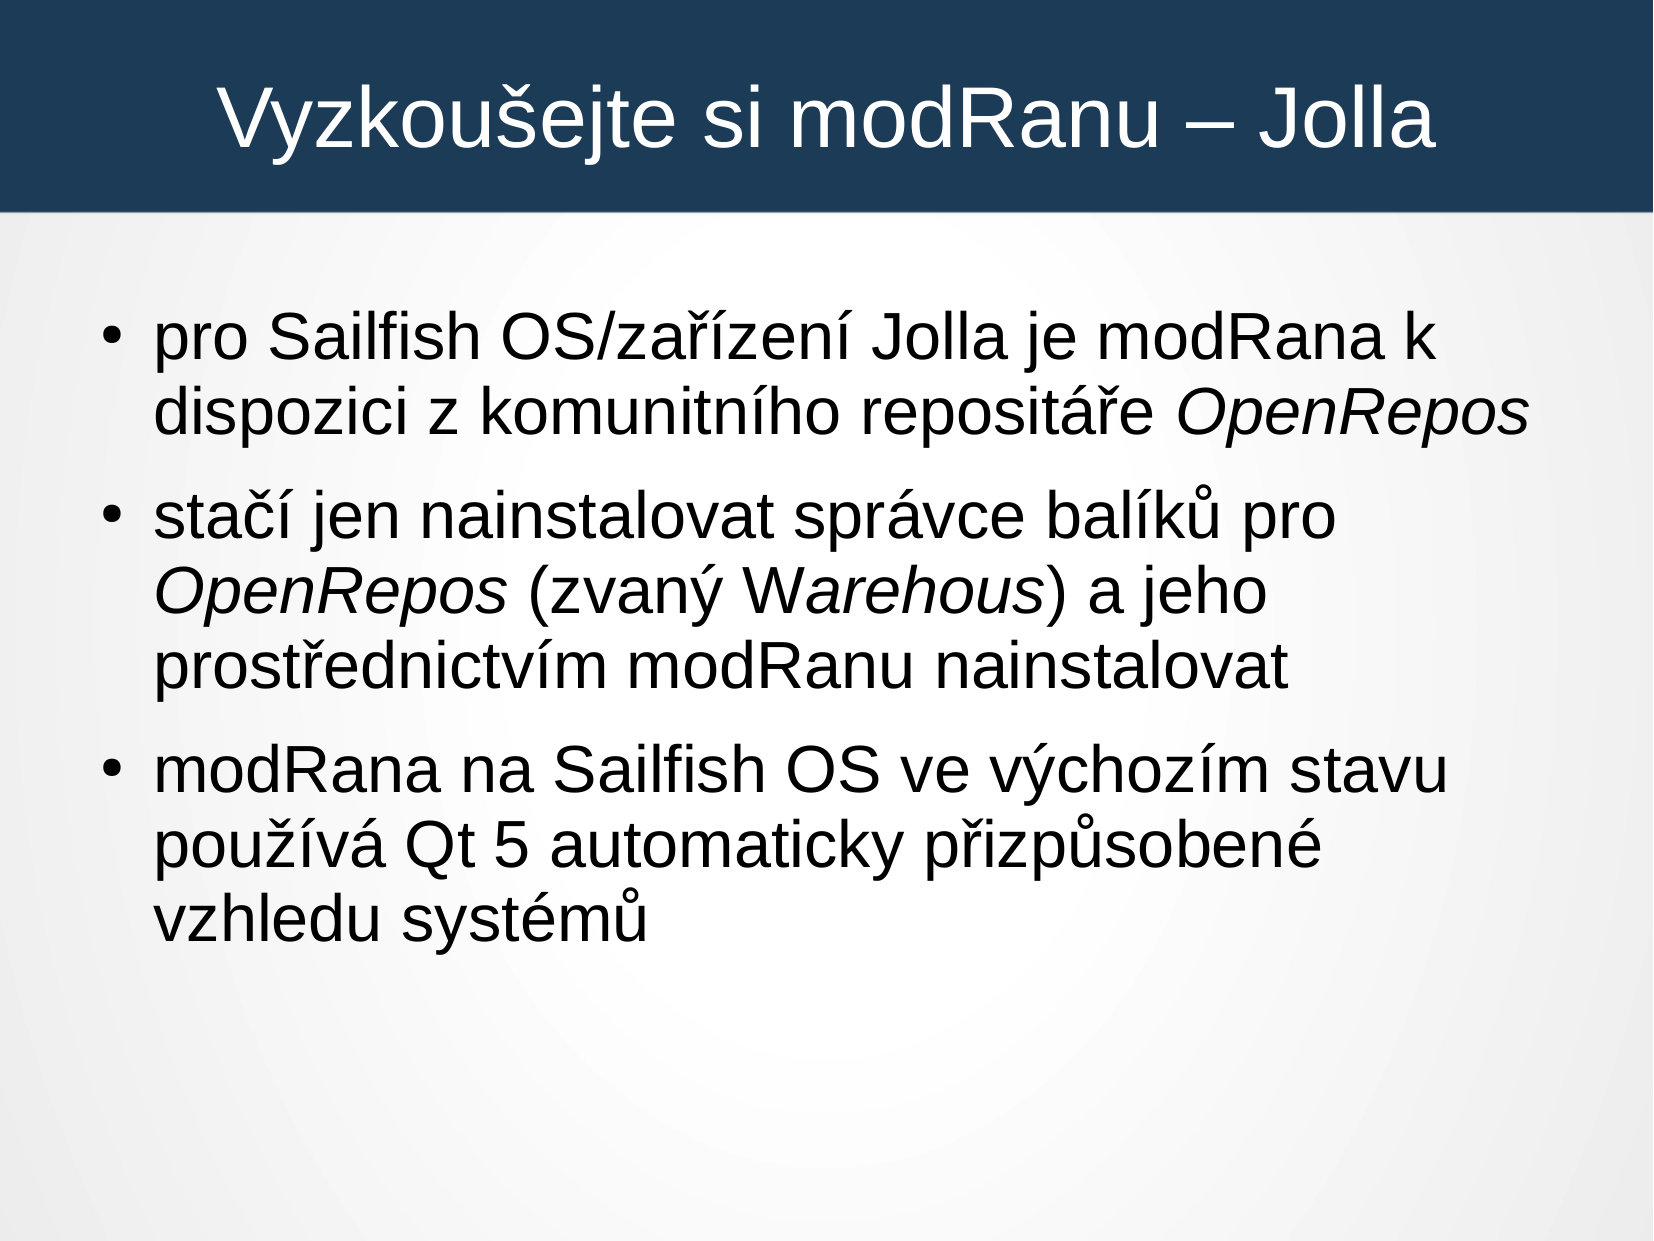

# Vyzkoušejte si modRanu – Jolla
pro Sailfish OS/zařízení Jolla je modRana k dispozici z komunitního repositáře OpenRepos
stačí jen nainstalovat správce balíků pro OpenRepos (zvaný Warehous) a jeho prostřednictvím modRanu nainstalovat
modRana na Sailfish OS ve výchozím stavu používá Qt 5 automaticky přizpůsobené vzhledu systémů
23